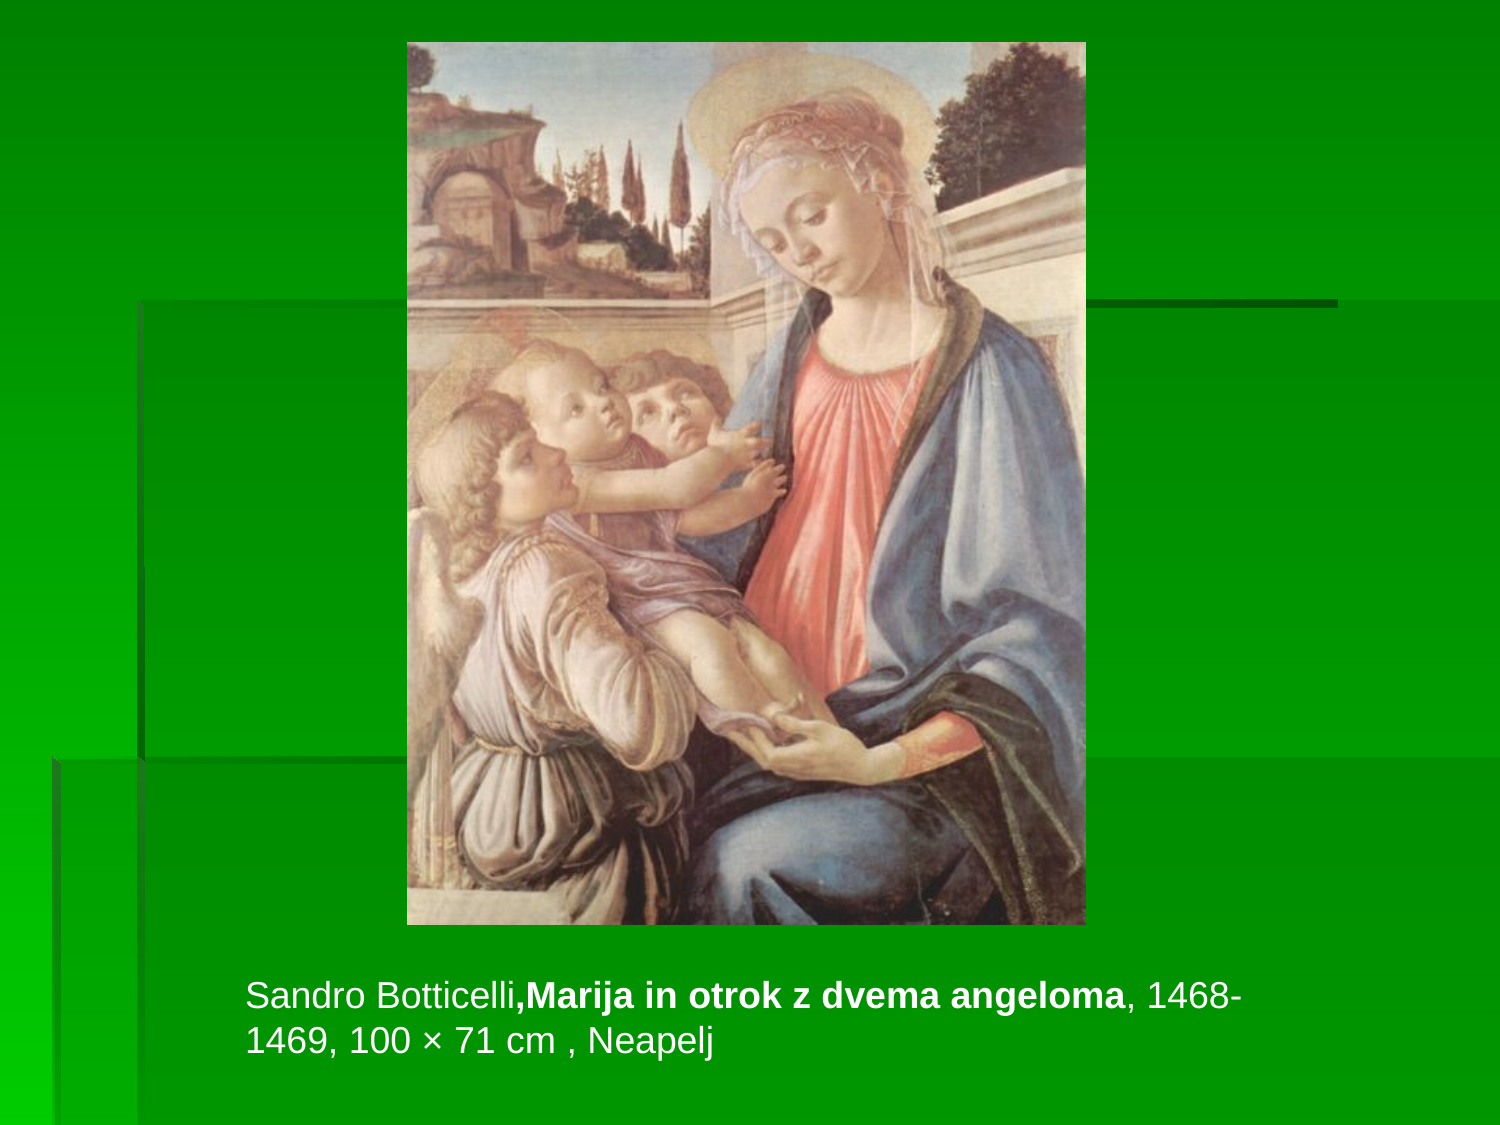

Sandro Botticelli,Marija in otrok z dvema angeloma, 1468-1469, 100 × 71 cm , Neapelj